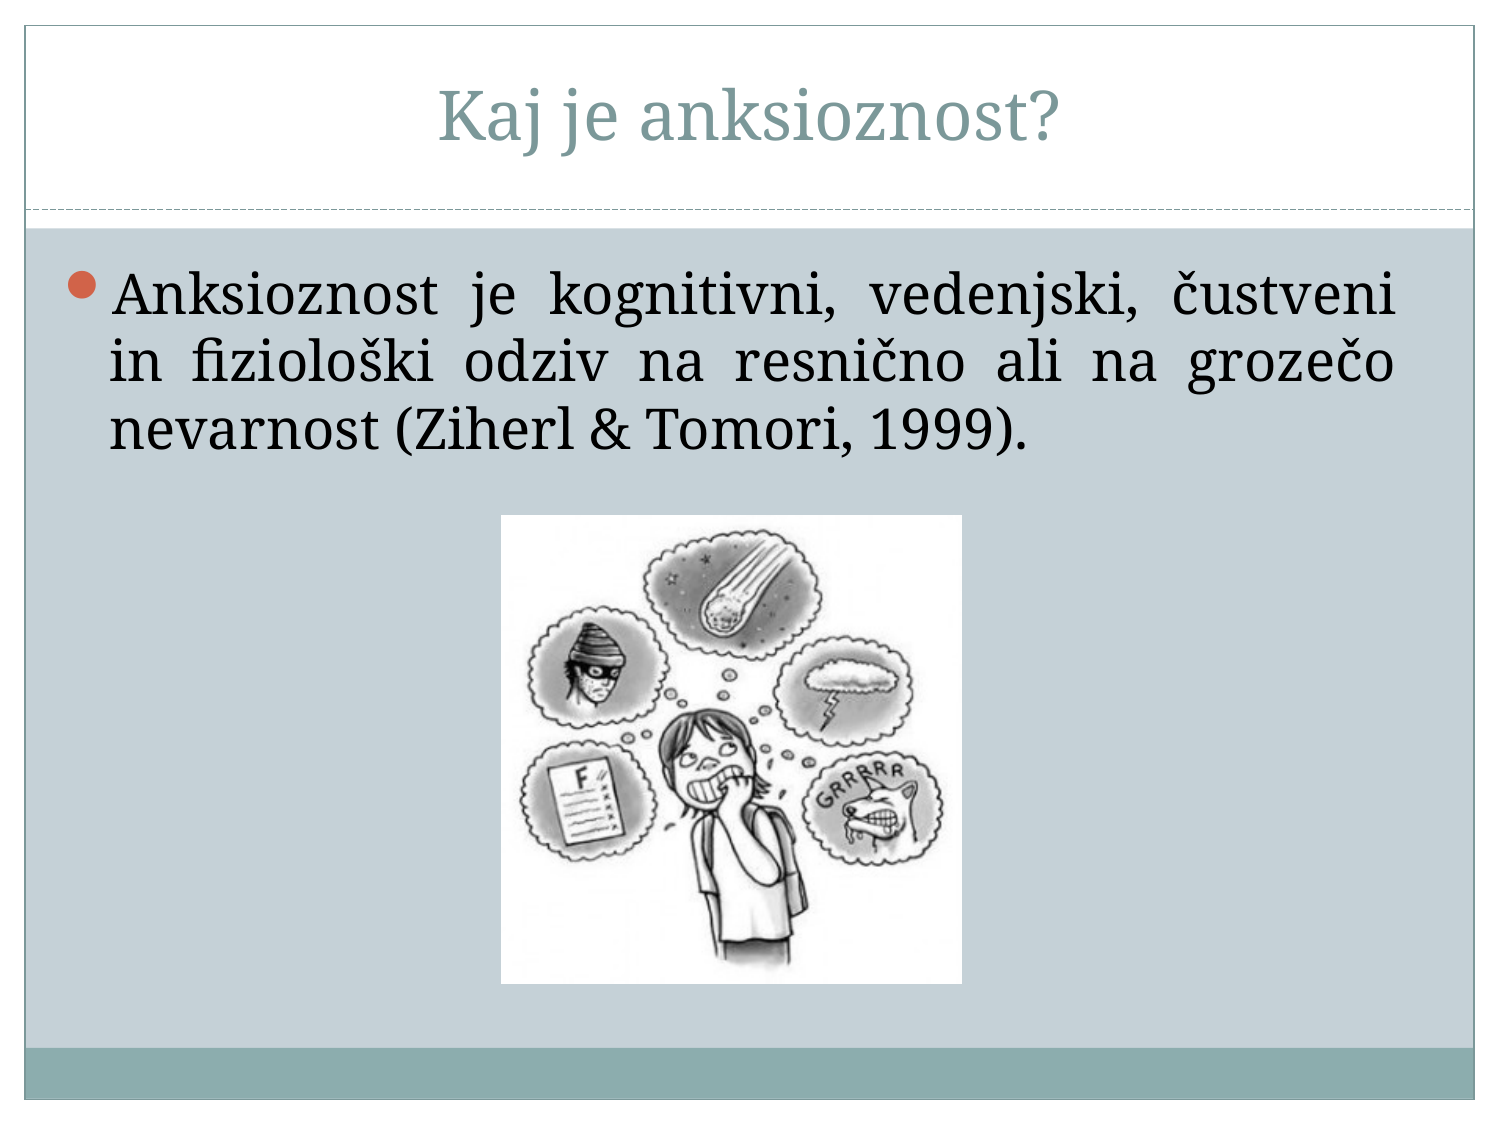

# Kaj je anksioznost?
Anksioznost je kognitivni, vedenjski, čustveni in fiziološki odziv na resnično ali na grozečo nevarnost (Ziherl & Tomori, 1999).